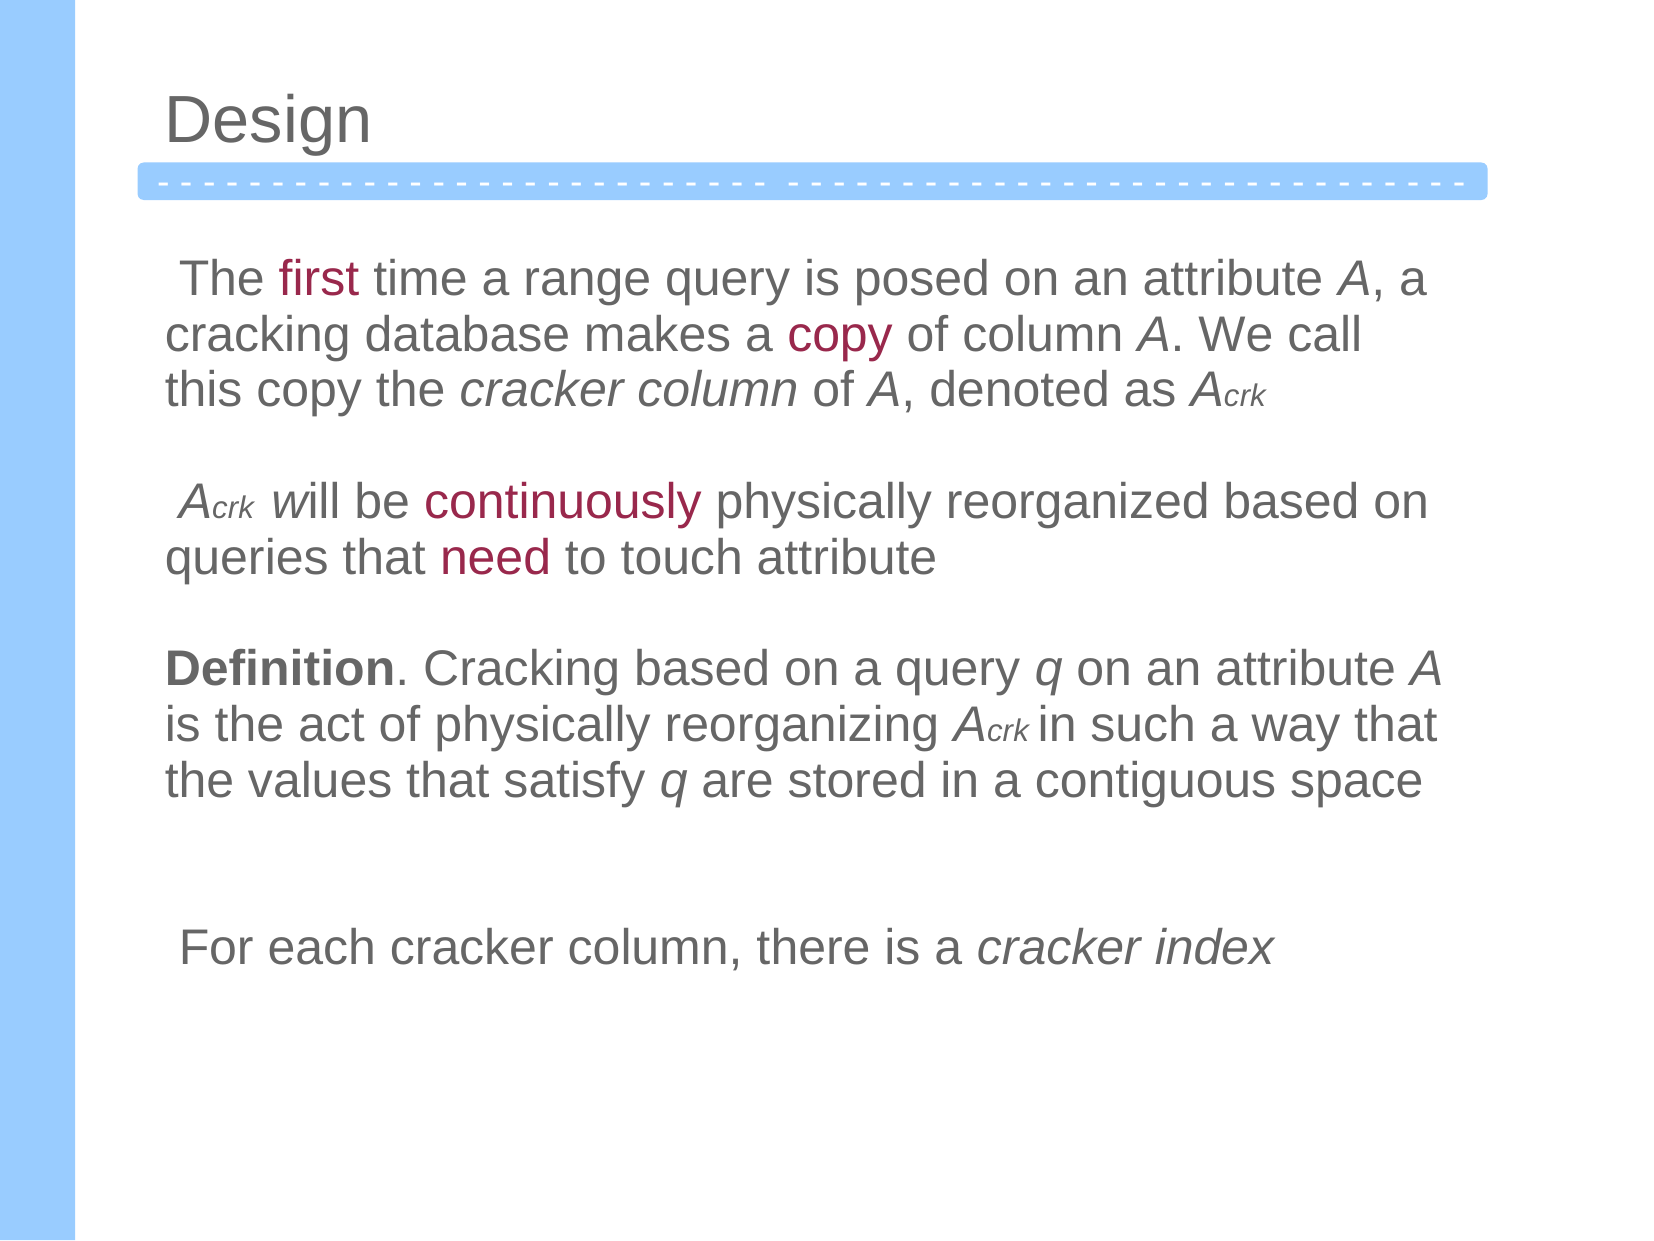

Design
- - - - - - - - - - - - - - - - - - - - - - - - - - - - - - - - - - - - - - - - - - - - - - - - - - - - - - - - -
 The first time a range query is posed on an attribute A, a cracking database makes a copy of column A. We call this copy the cracker column of A, denoted as Acrk
 Acrk will be continuously physically reorganized based on queries that need to touch attribute
Definition. Cracking based on a query q on an attribute A is the act of physically reorganizing Acrk in such a way that the values that satisfy q are stored in a contiguous space
 For each cracker column, there is a cracker index